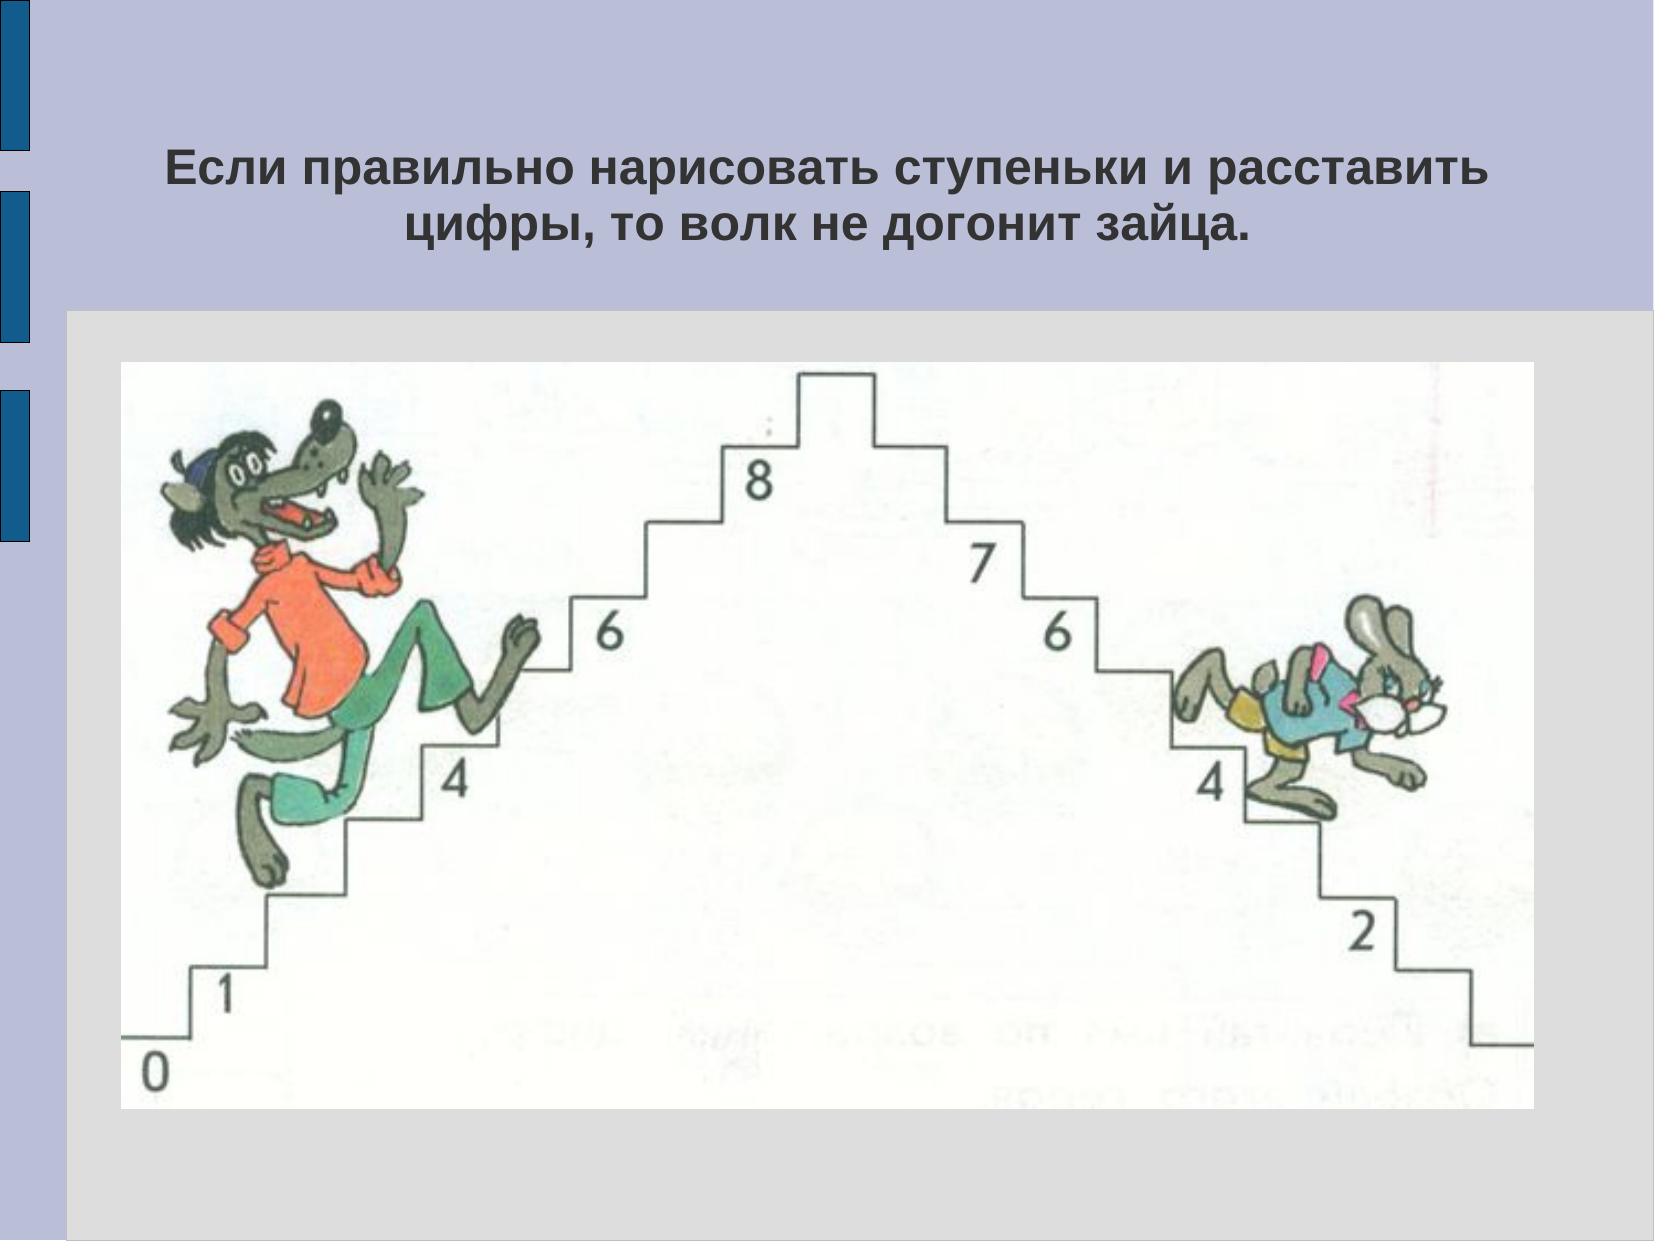

# Если правильно нарисовать ступеньки и расставить цифры, то волк не догонит зайца.